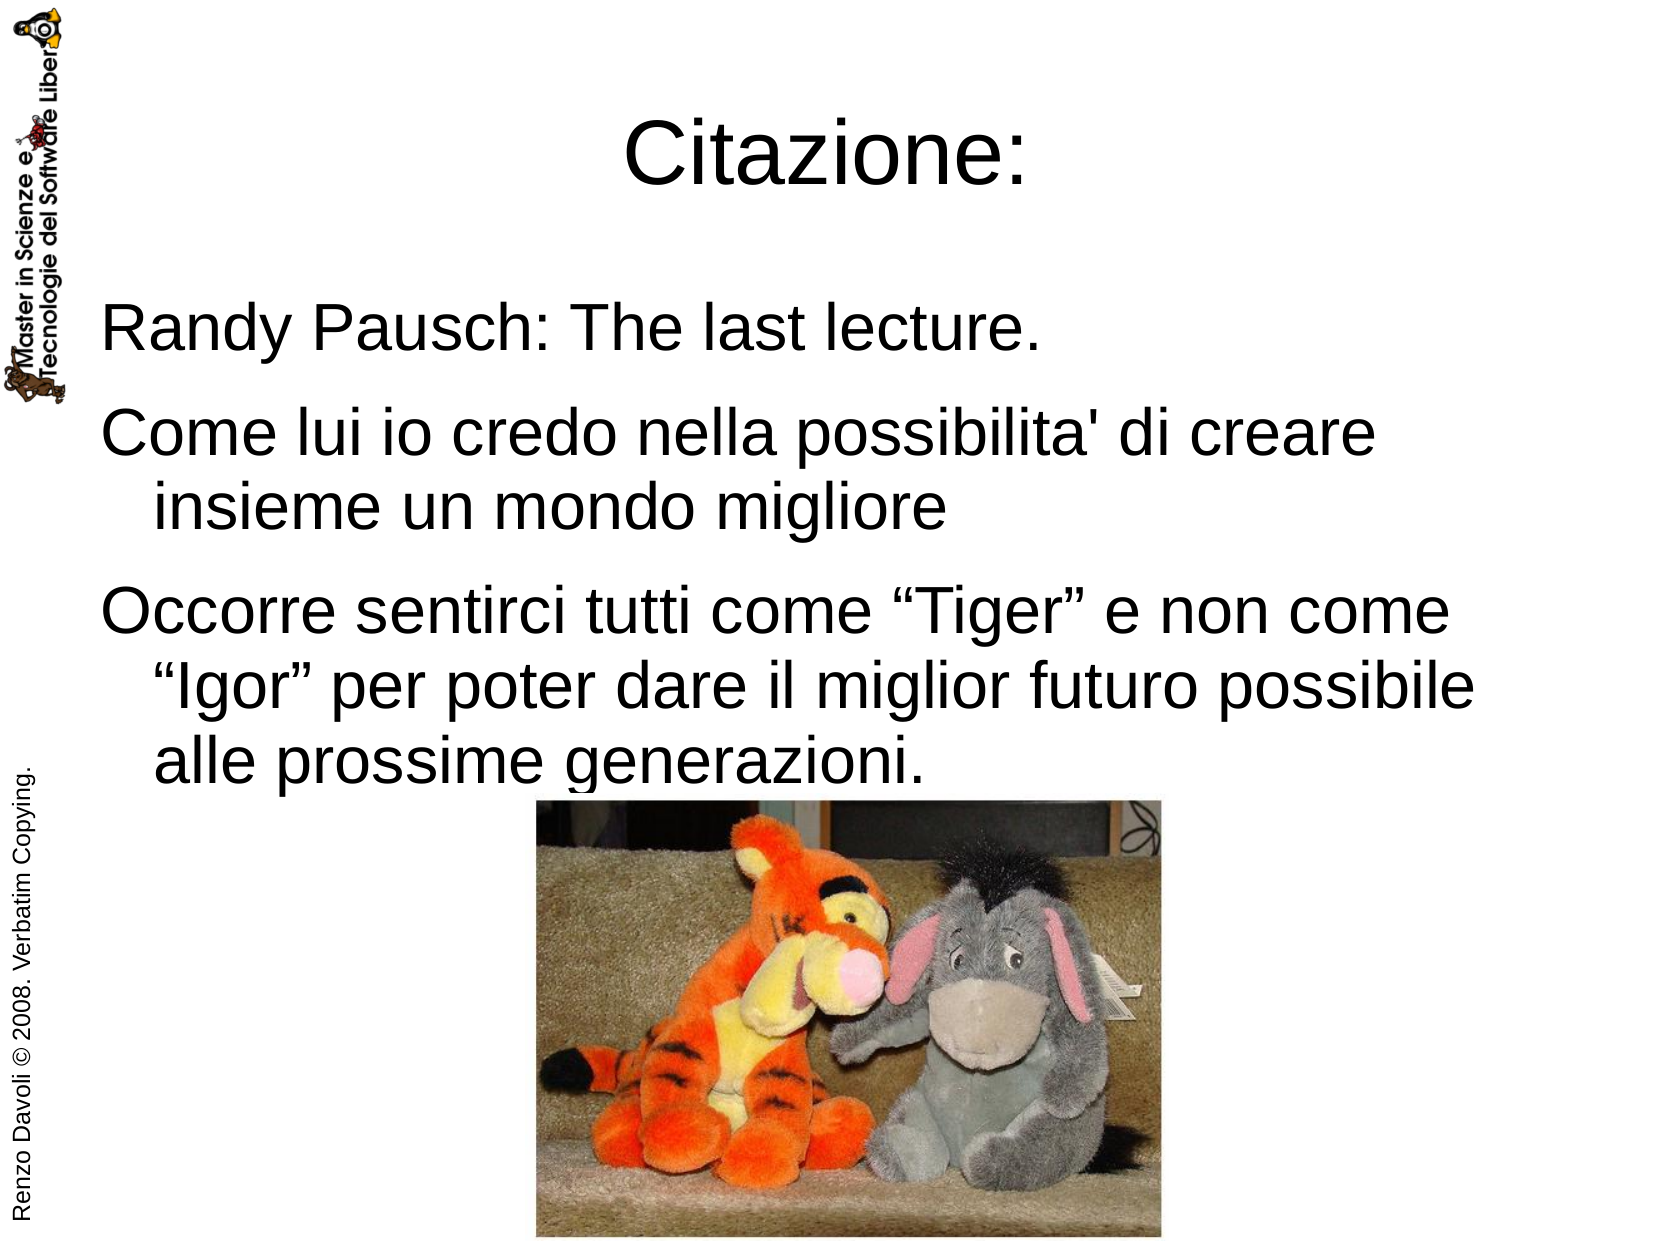

# Citazione:
Randy Pausch: The last lecture.
Come lui io credo nella possibilita' di creare insieme un mondo migliore
Occorre sentirci tutti come “Tiger” e non come “Igor” per poter dare il miglior futuro possibile alle prossime generazioni.